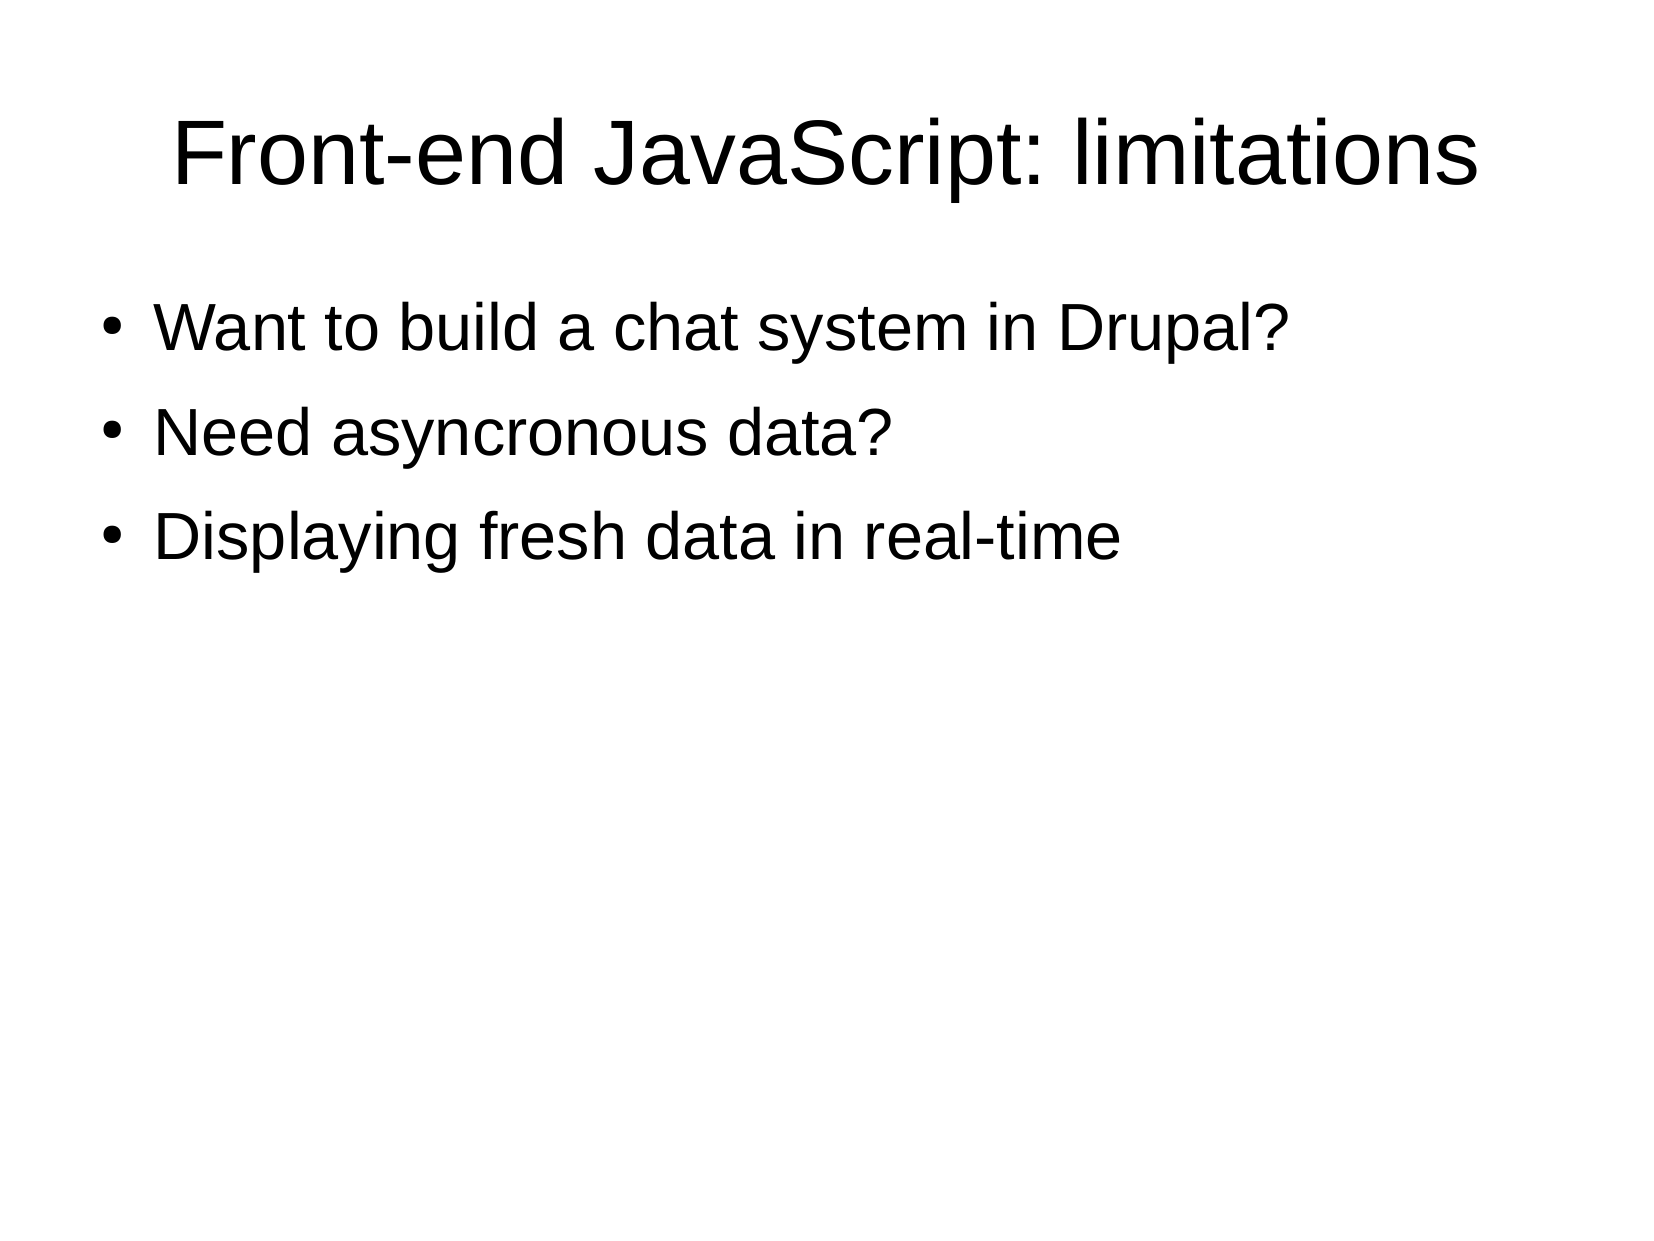

# Front-end JavaScript: limitations
Want to build a chat system in Drupal?
Need asyncronous data?
Displaying fresh data in real-time